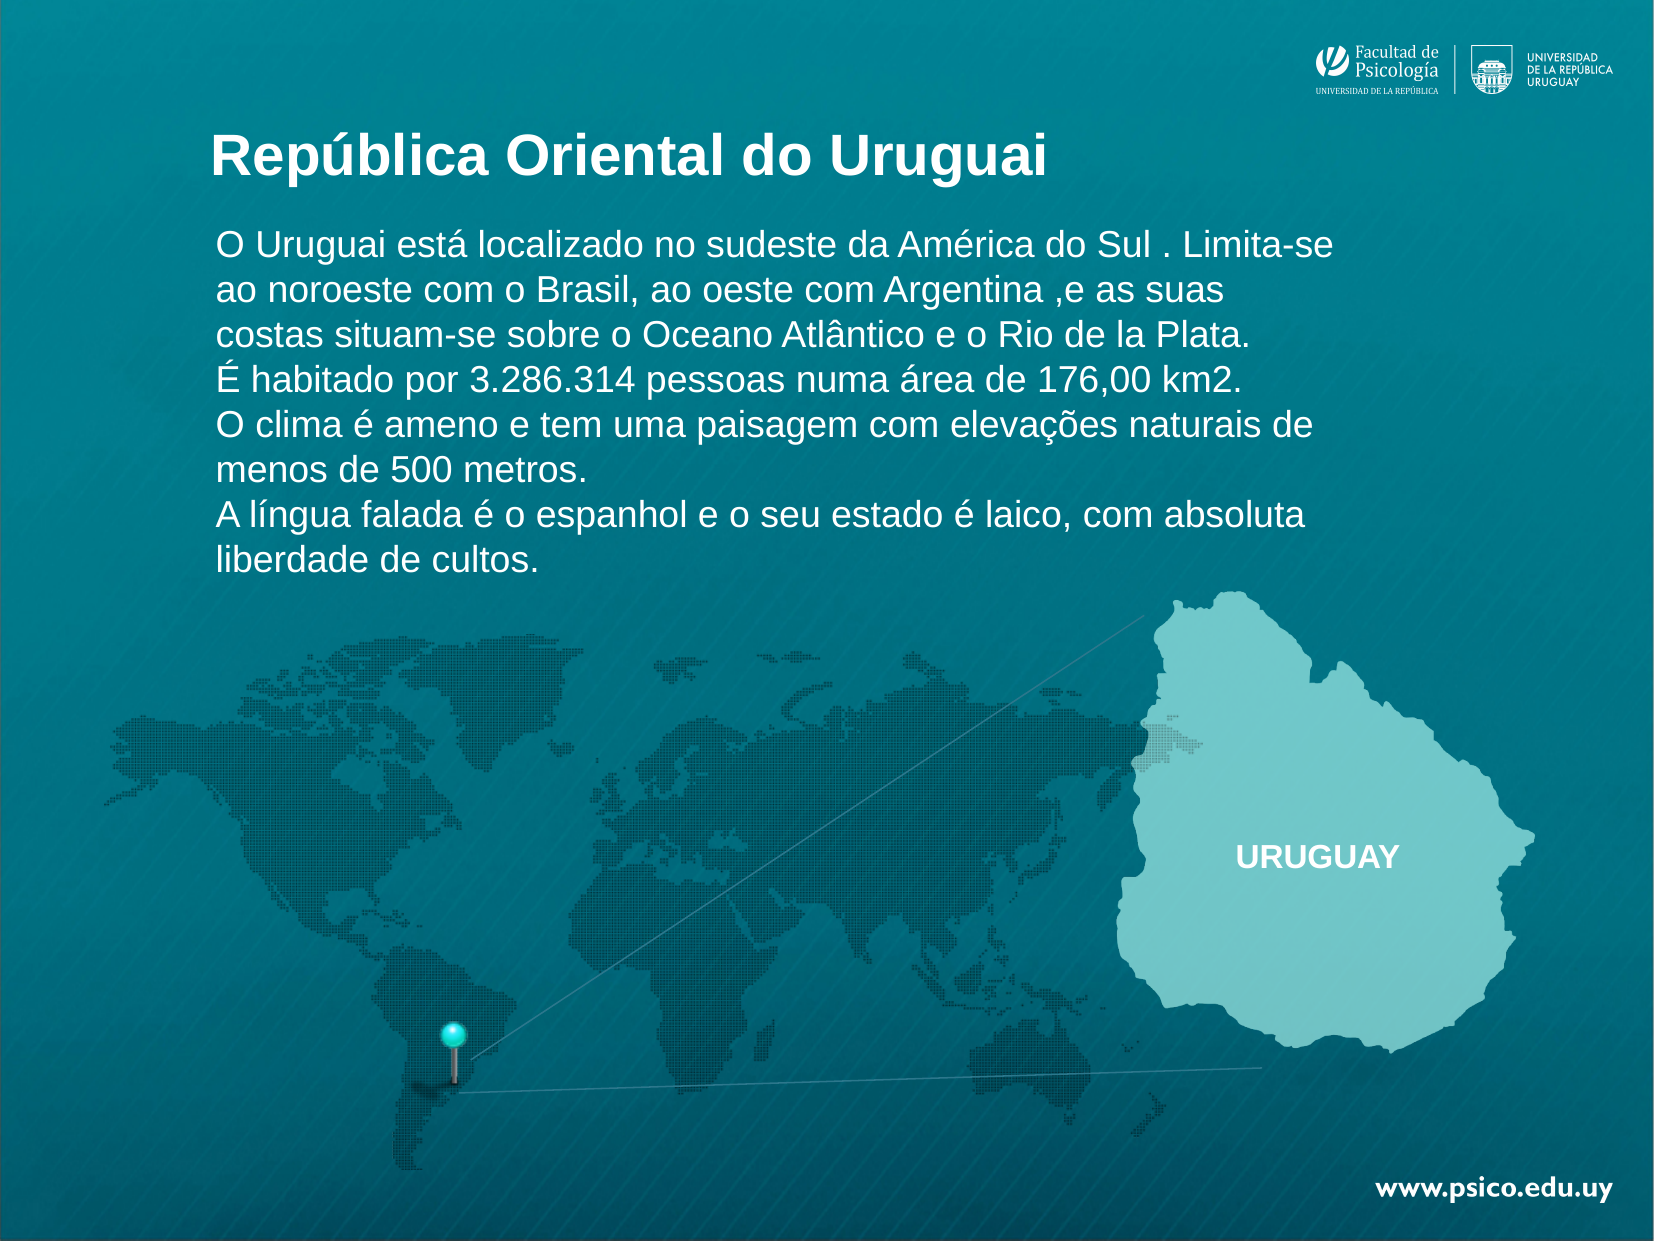

# República Oriental do Uruguai
O Uruguai está localizado no sudeste da América do Sul . Limita-se ao noroeste com o Brasil, ao oeste com Argentina ,e as suas costas situam-se sobre o Oceano Atlântico e o Rio de la Plata.
É habitado por 3.286.314 pessoas numa área de 176,00 km2.
O clima é ameno e tem uma paisagem com elevações naturais de menos de 500 metros.
A língua falada é o espanhol e o seu estado é laico, com absoluta
liberdade de cultos.
URUGUAY